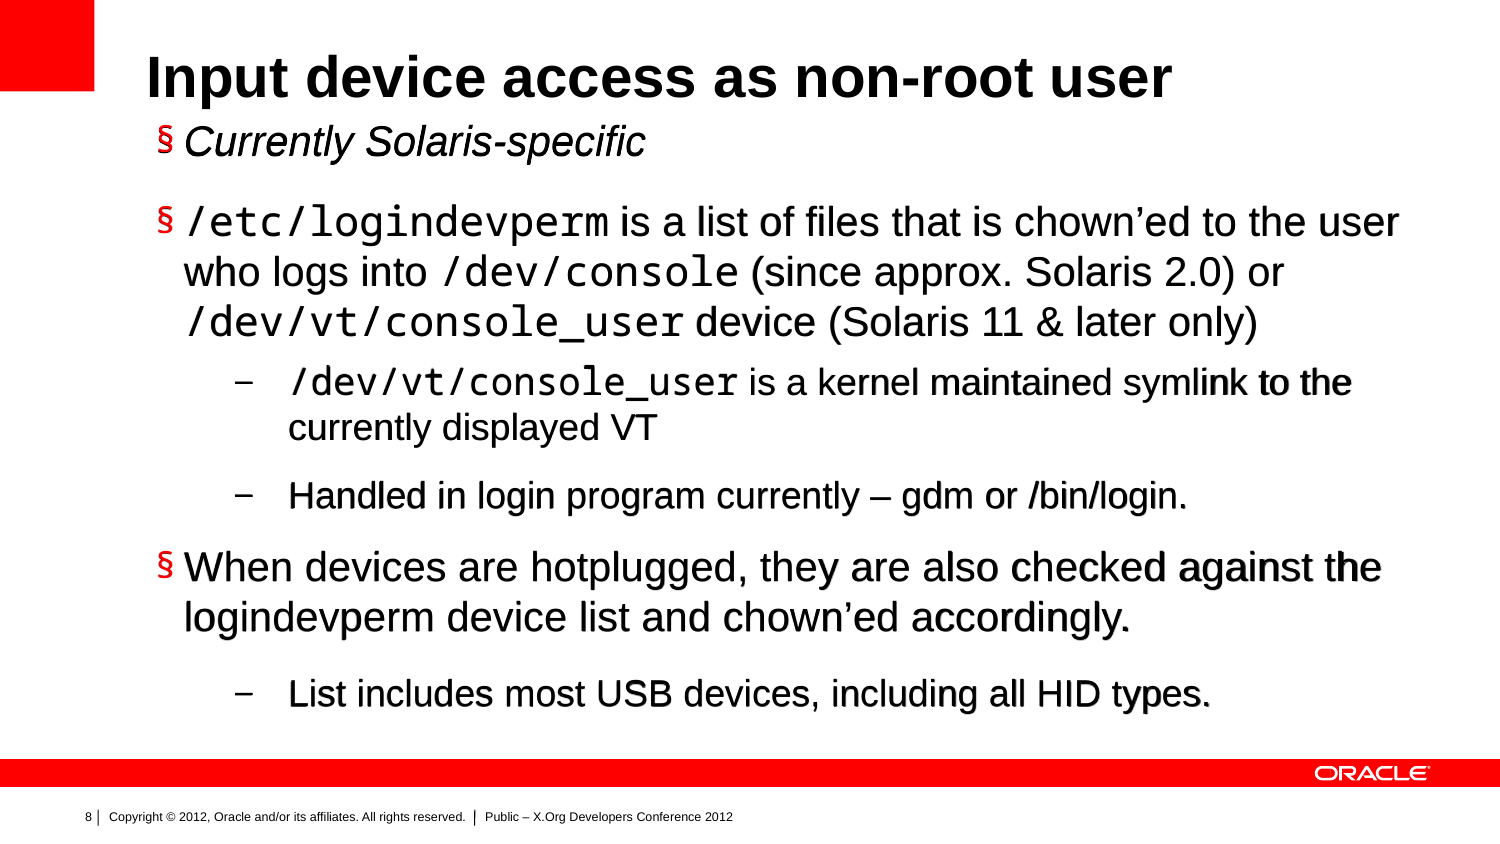

# Input device access as non-root user
Currently Solaris-specific
/etc/logindevperm is a list of files that is chown’ed to the user who logs into /dev/console (since approx. Solaris 2.0) or /dev/vt/console_user device (Solaris 11 & later only)
/dev/vt/console_user is a kernel maintained symlink to the currently displayed VT
Handled in login program currently – gdm or /bin/login.
When devices are hotplugged, they are also checked against the logindevperm device list and chown’ed accordingly.
List includes most USB devices, including all HID types.